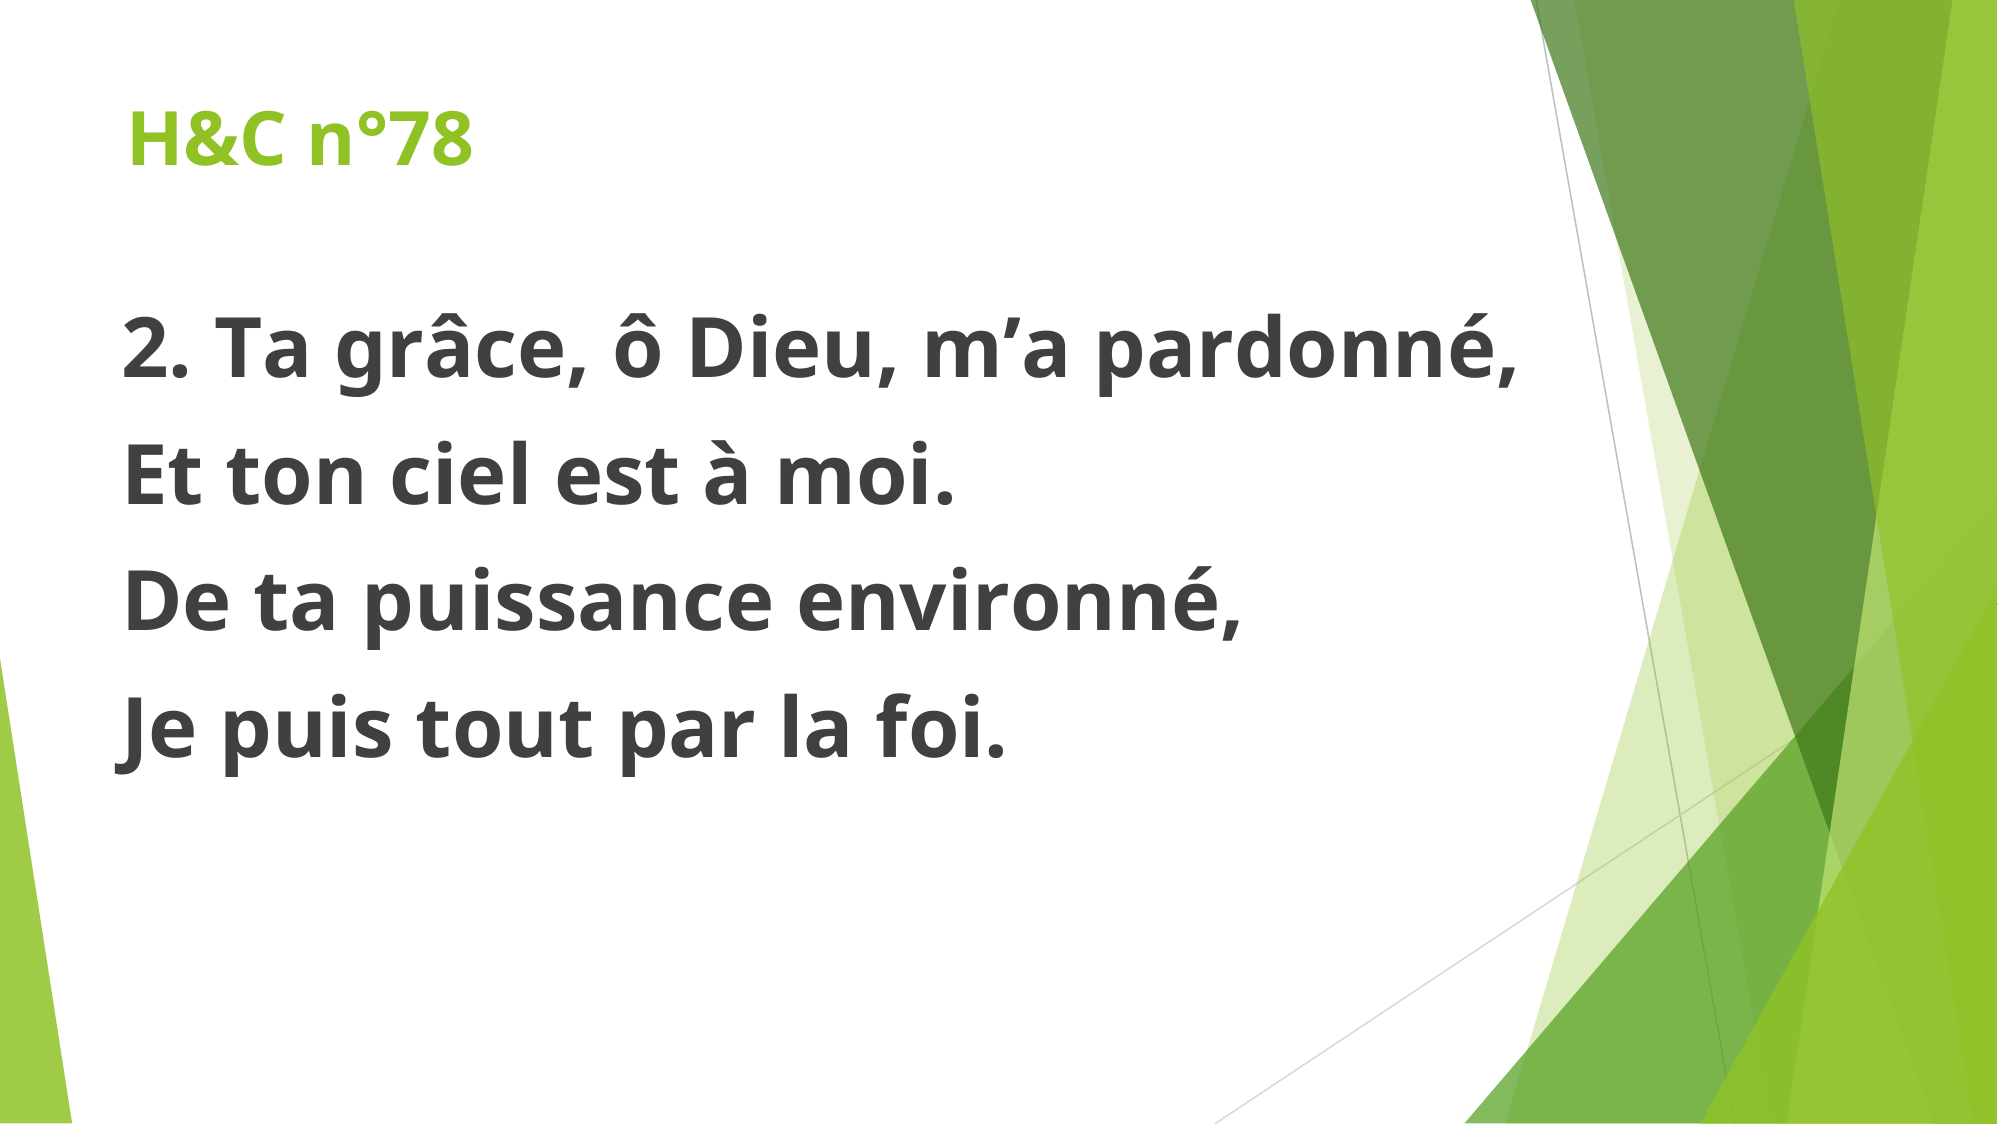

H&C n°78
2. Ta grâce, ô Dieu, m’a pardonné,
Et ton ciel est à moi.
De ta puissance environné,
Je puis tout par la foi.